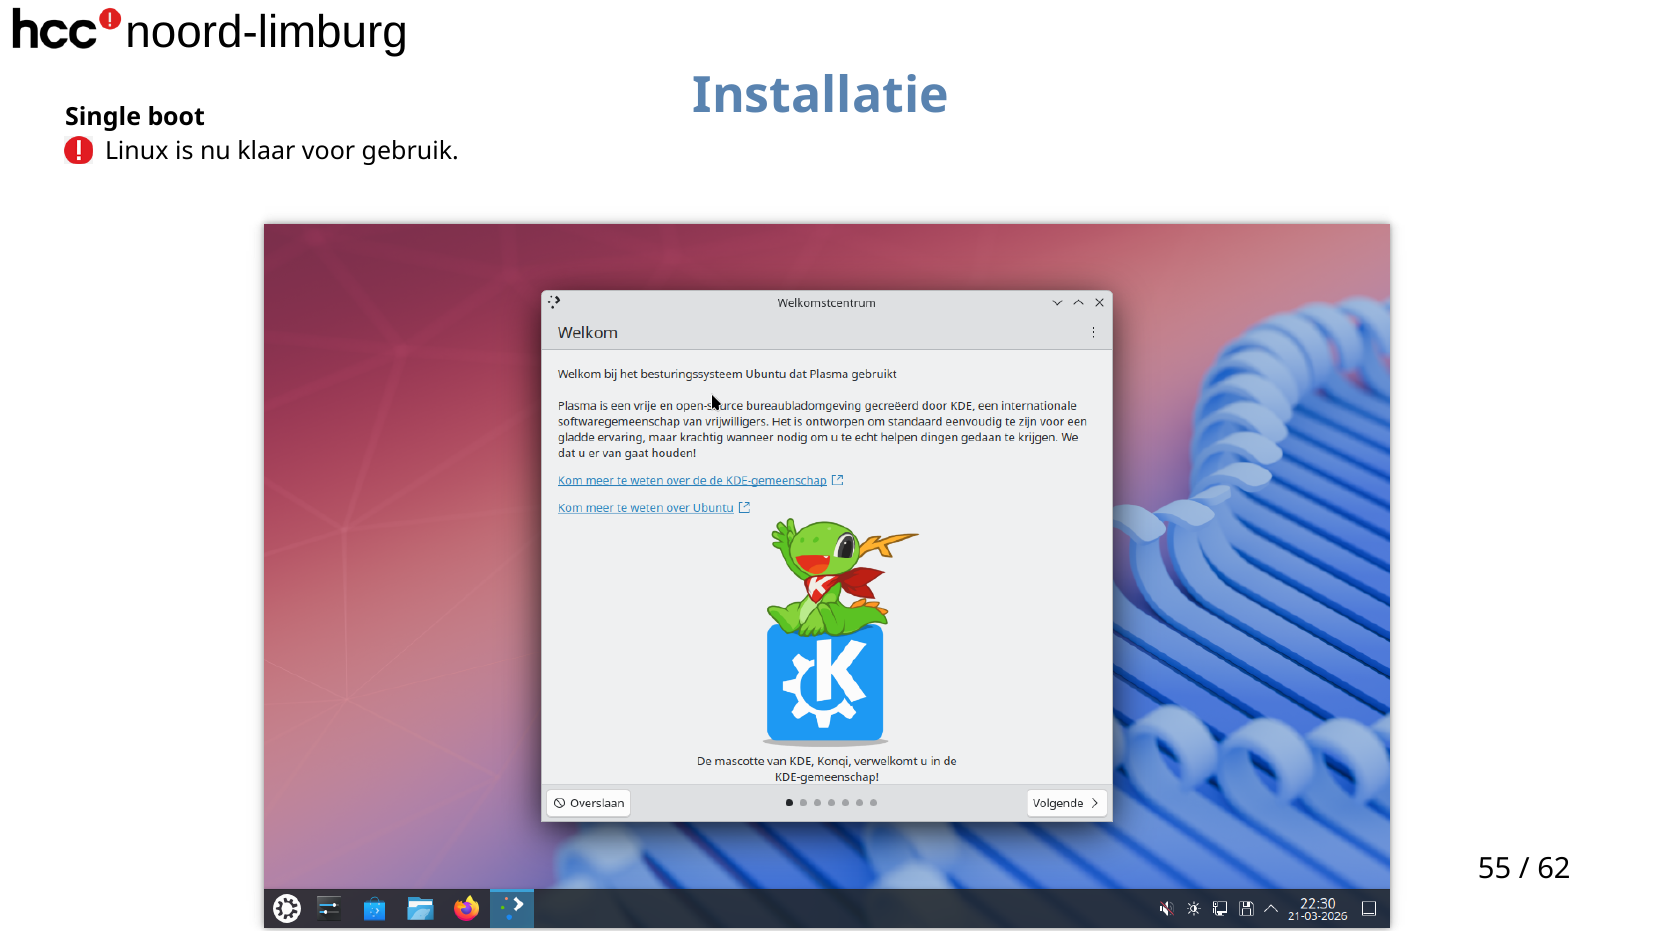

# Installatie
Single boot
 Linux is nu klaar voor gebruik.
55